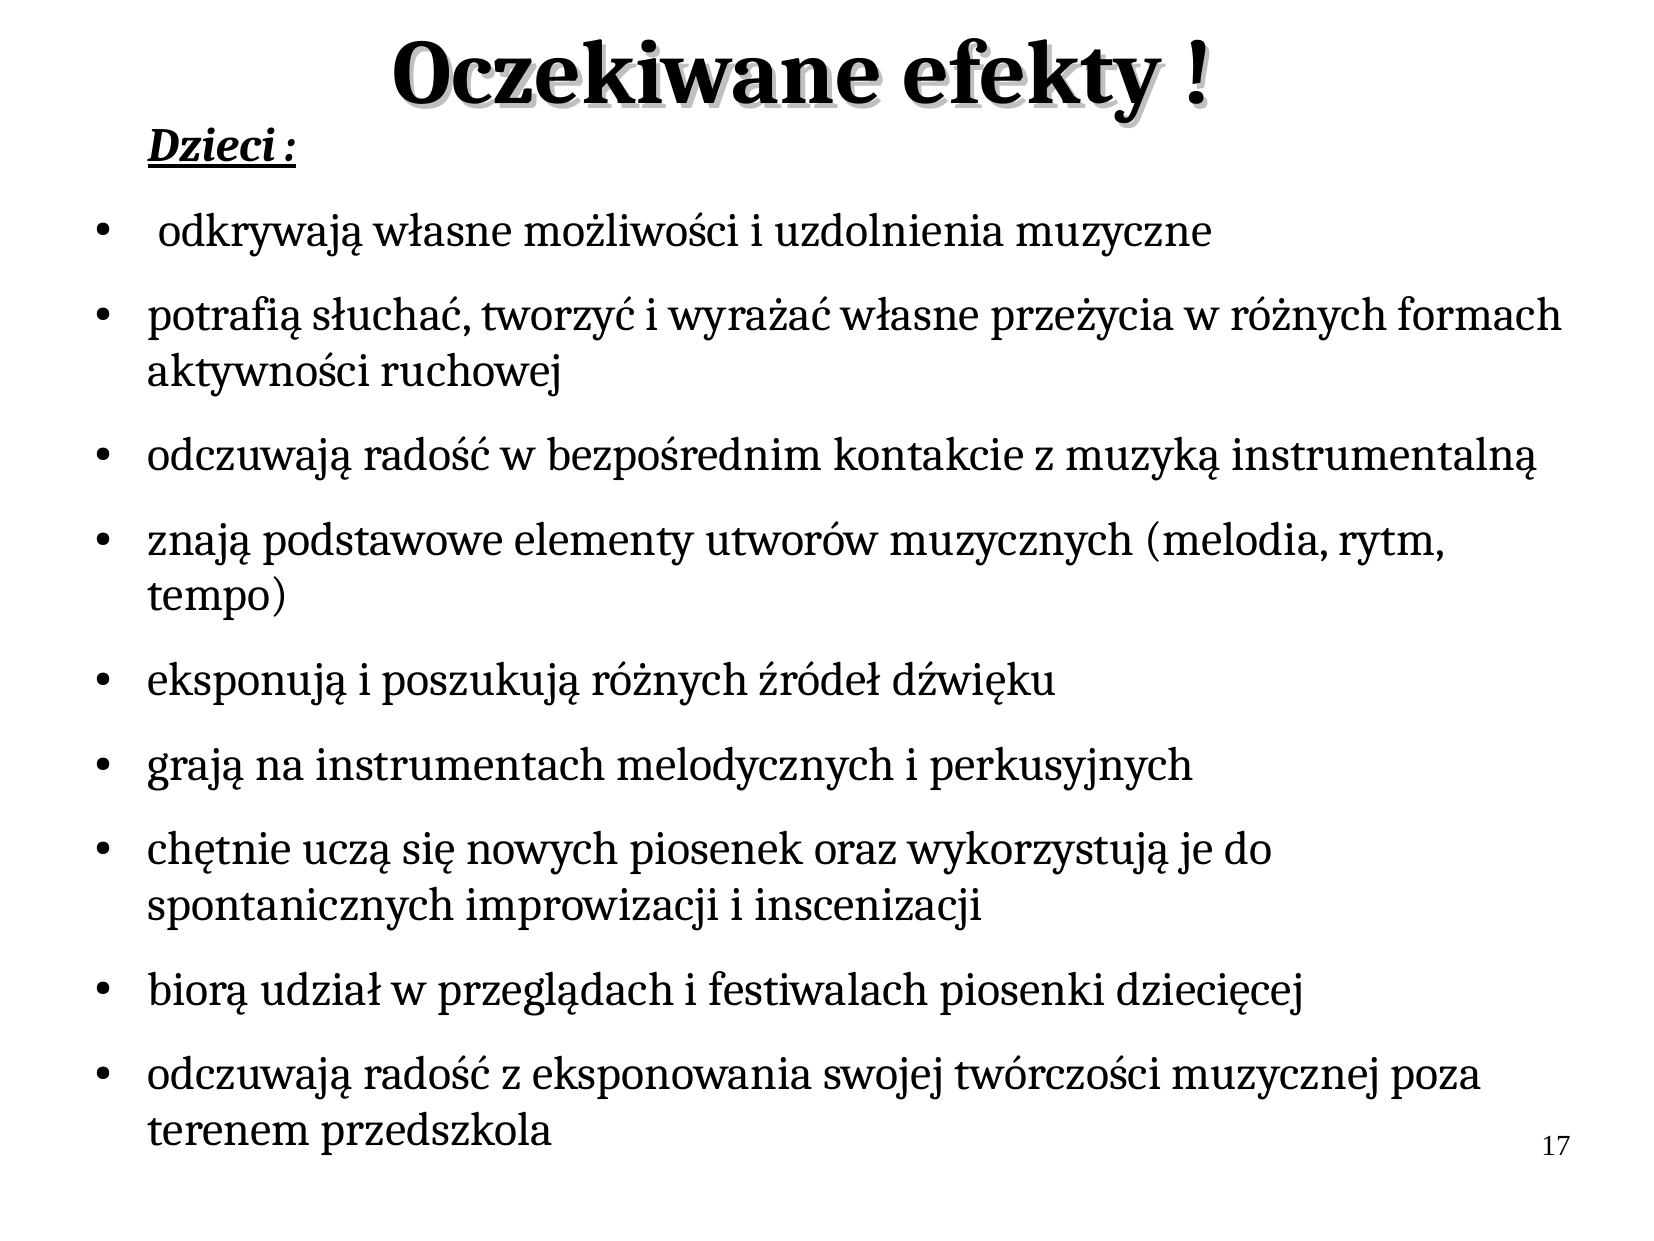

# Oczekiwane efekty !
Dzieci :
 odkrywają własne możliwości i uzdolnienia muzyczne
potrafią słuchać, tworzyć i wyrażać własne przeżycia w różnych formach aktywności ruchowej
odczuwają radość w bezpośrednim kontakcie z muzyką instrumentalną
znają podstawowe elementy utworów muzycznych (melodia, rytm, tempo)
eksponują i poszukują różnych źródeł dźwięku
grają na instrumentach melodycznych i perkusyjnych
chętnie uczą się nowych piosenek oraz wykorzystują je do spontanicznych improwizacji i inscenizacji
biorą udział w przeglądach i festiwalach piosenki dziecięcej
odczuwają radość z eksponowania swojej twórczości muzycznej poza terenem przedszkola
17